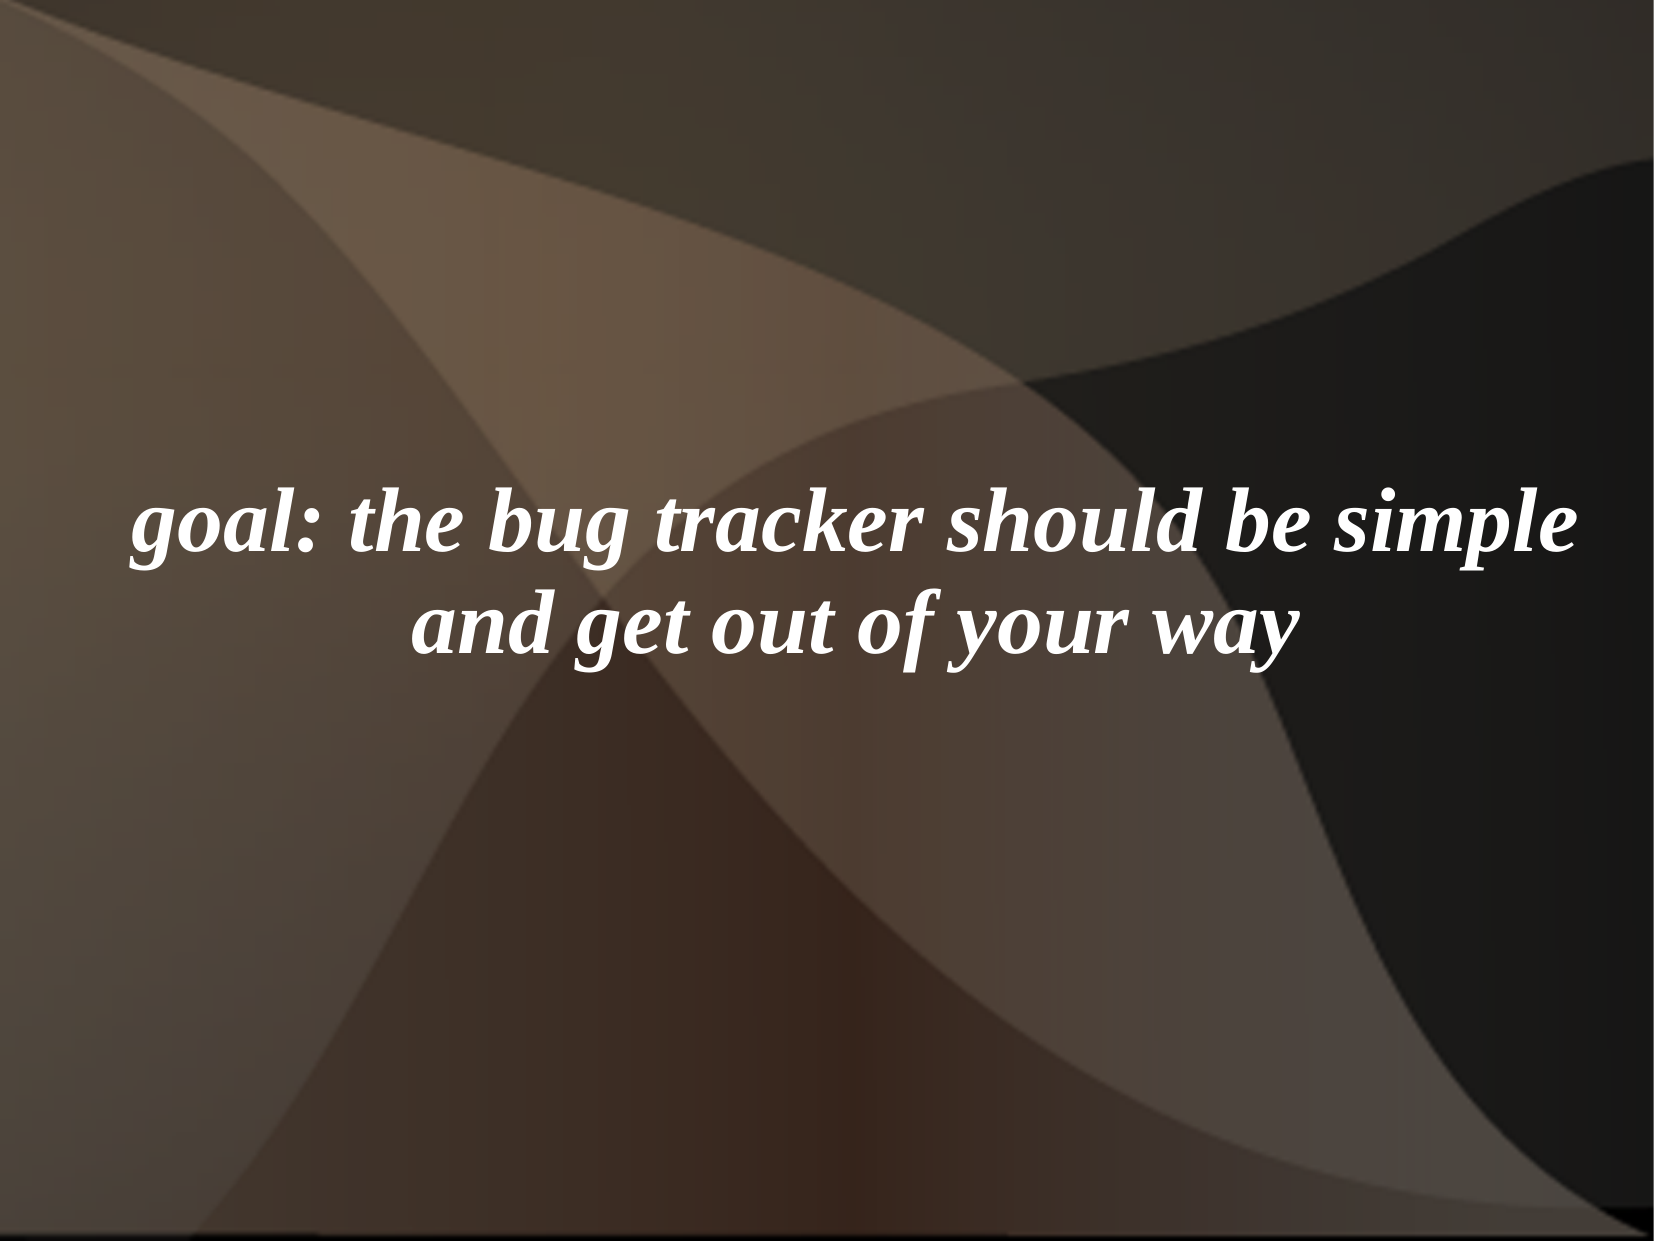

# goal: the bug tracker should be simple and get out of your way